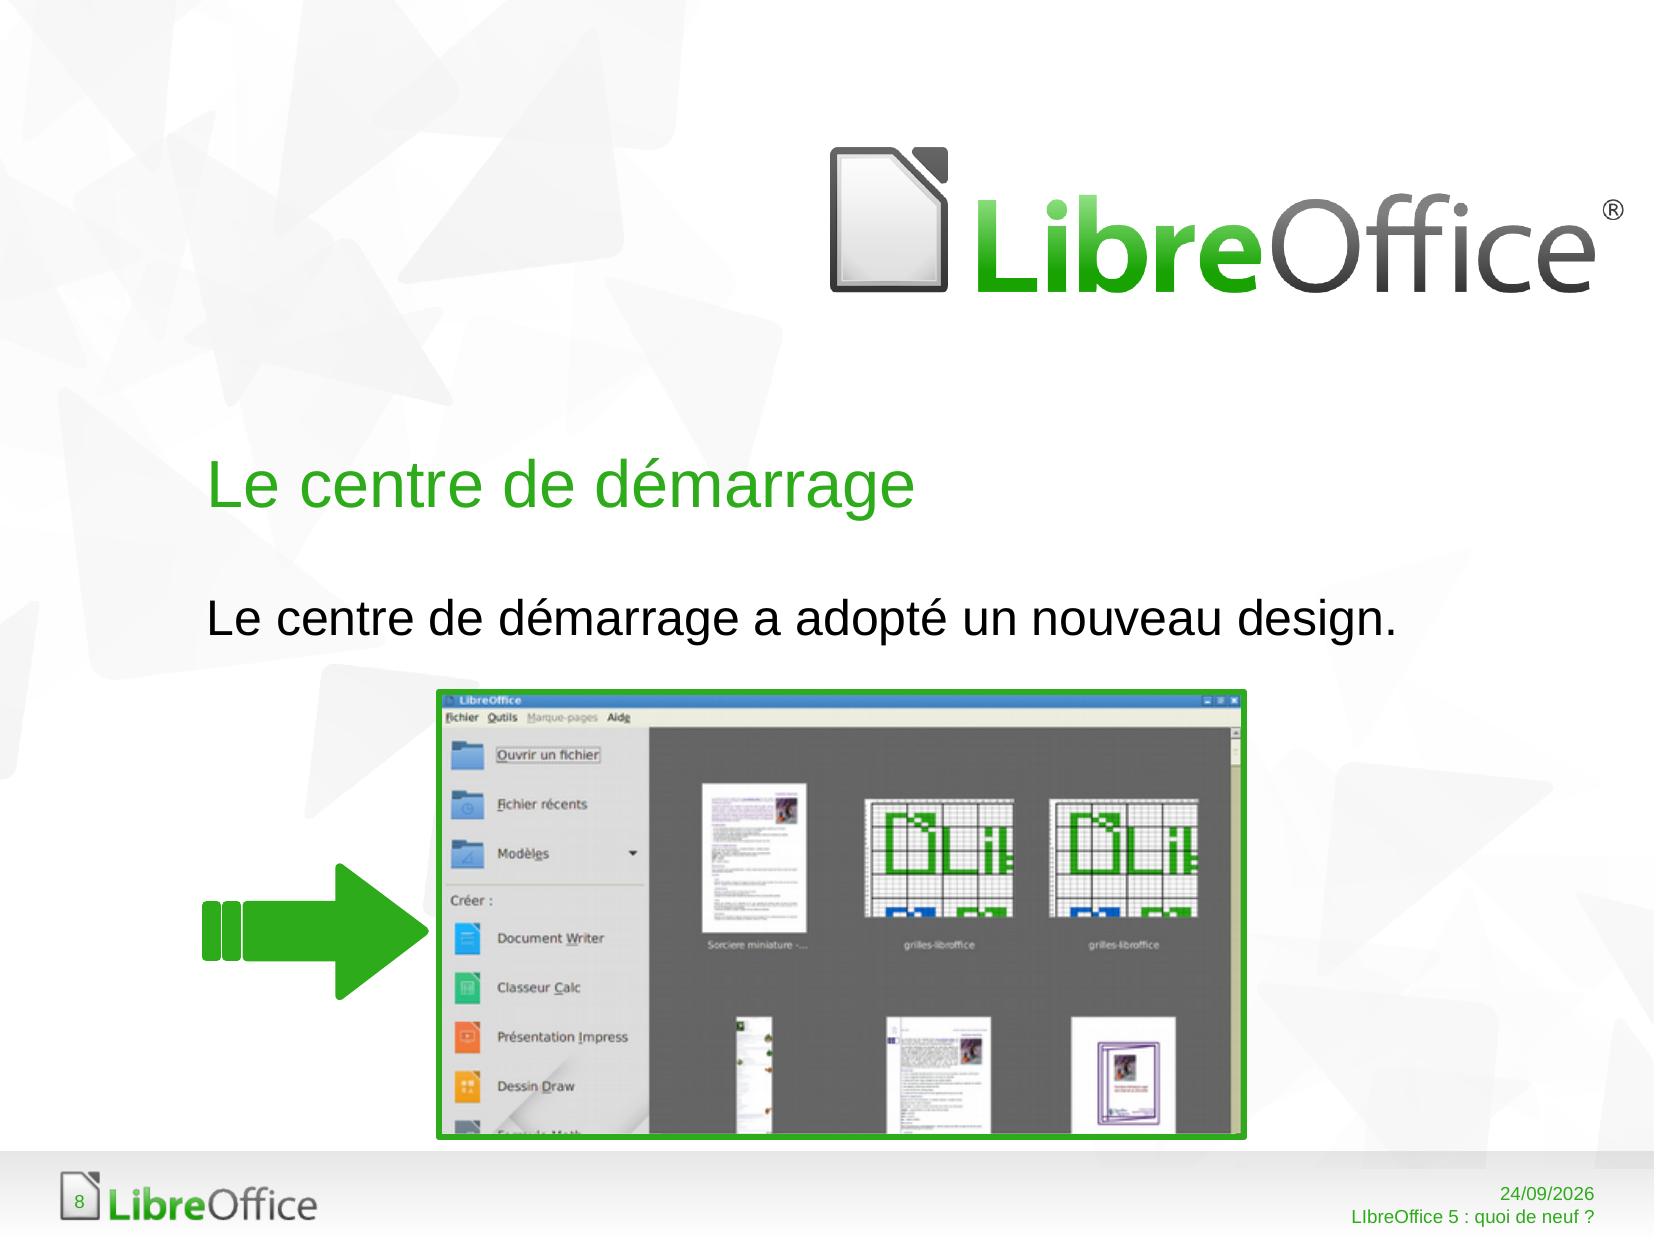

# Le centre de démarrage
Le centre de démarrage a adopté un nouveau design.
8
LIbreOffice 5 : quoi de neuf ?